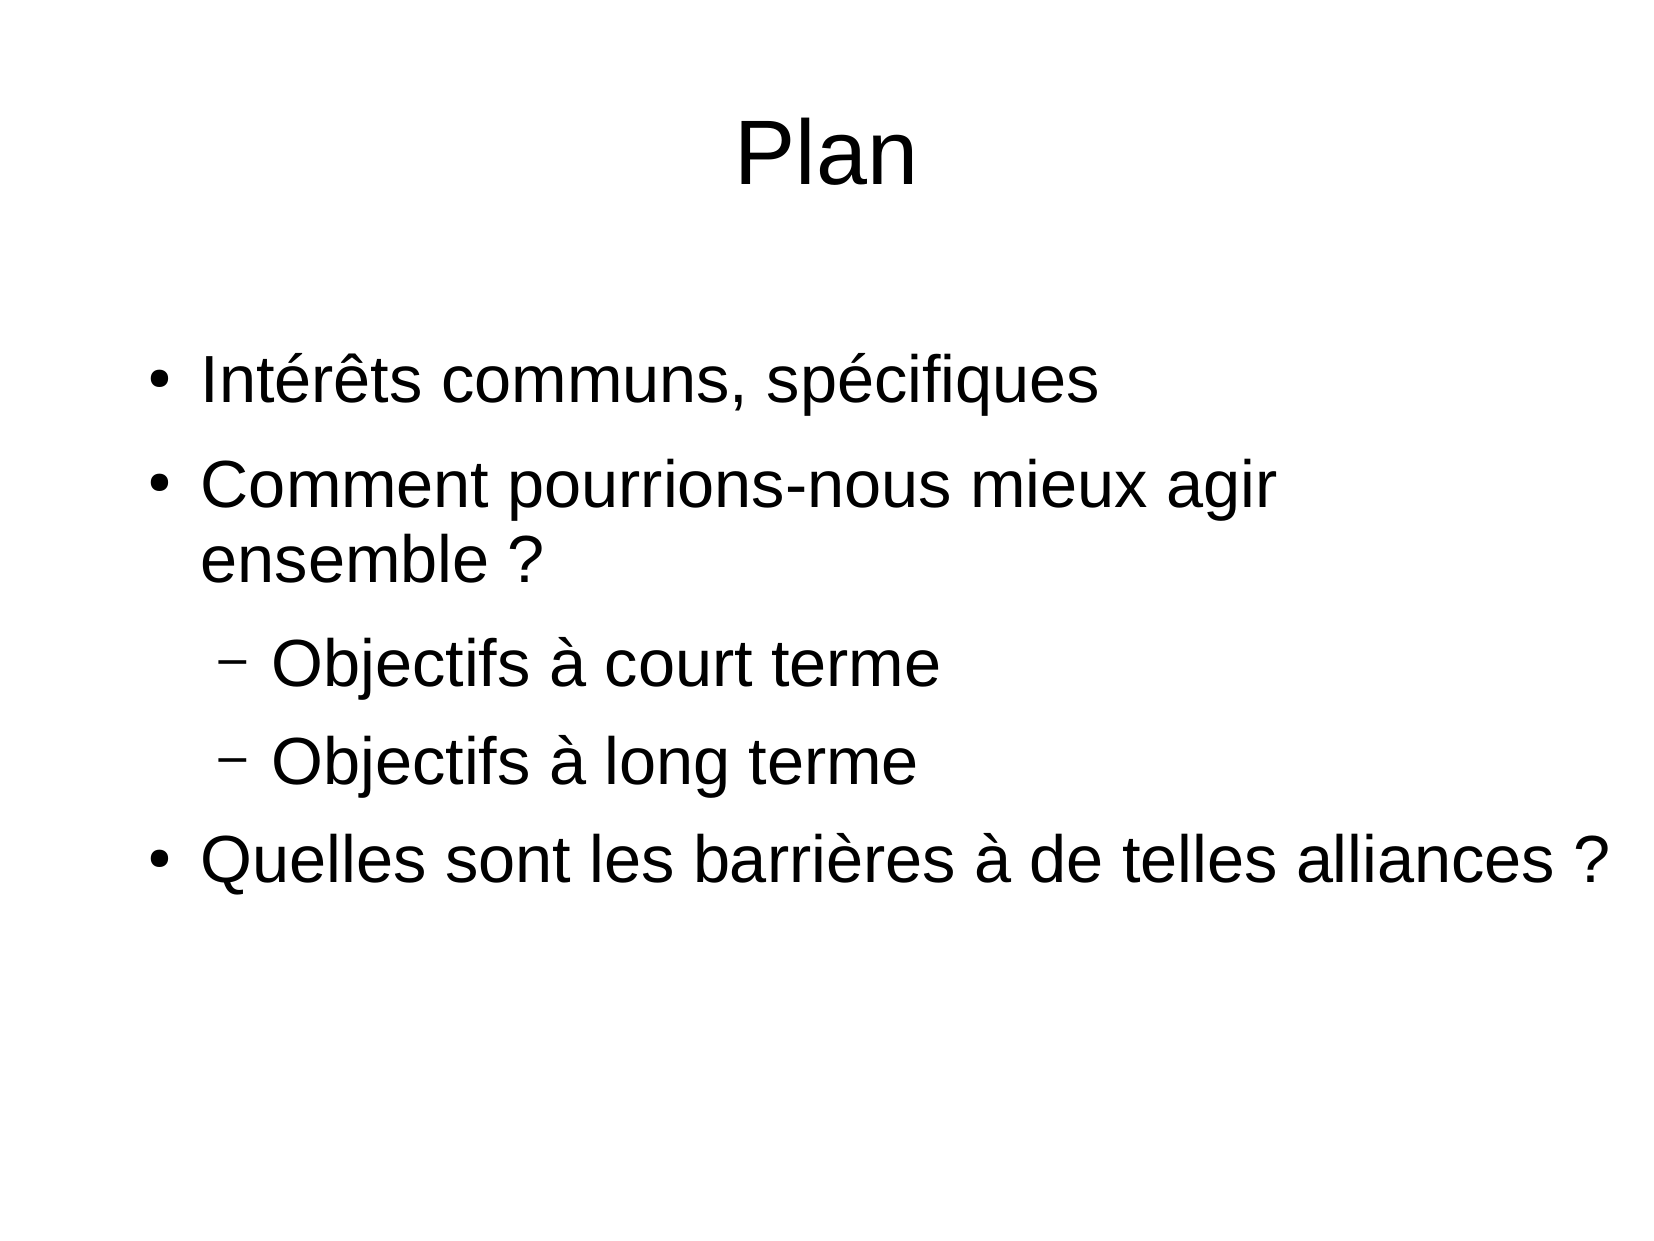

# Plan
Intérêts communs, spécifiques
Comment pourrions-nous mieux agir ensemble ?
Objectifs à court terme
Objectifs à long terme
Quelles sont les barrières à de telles alliances ?